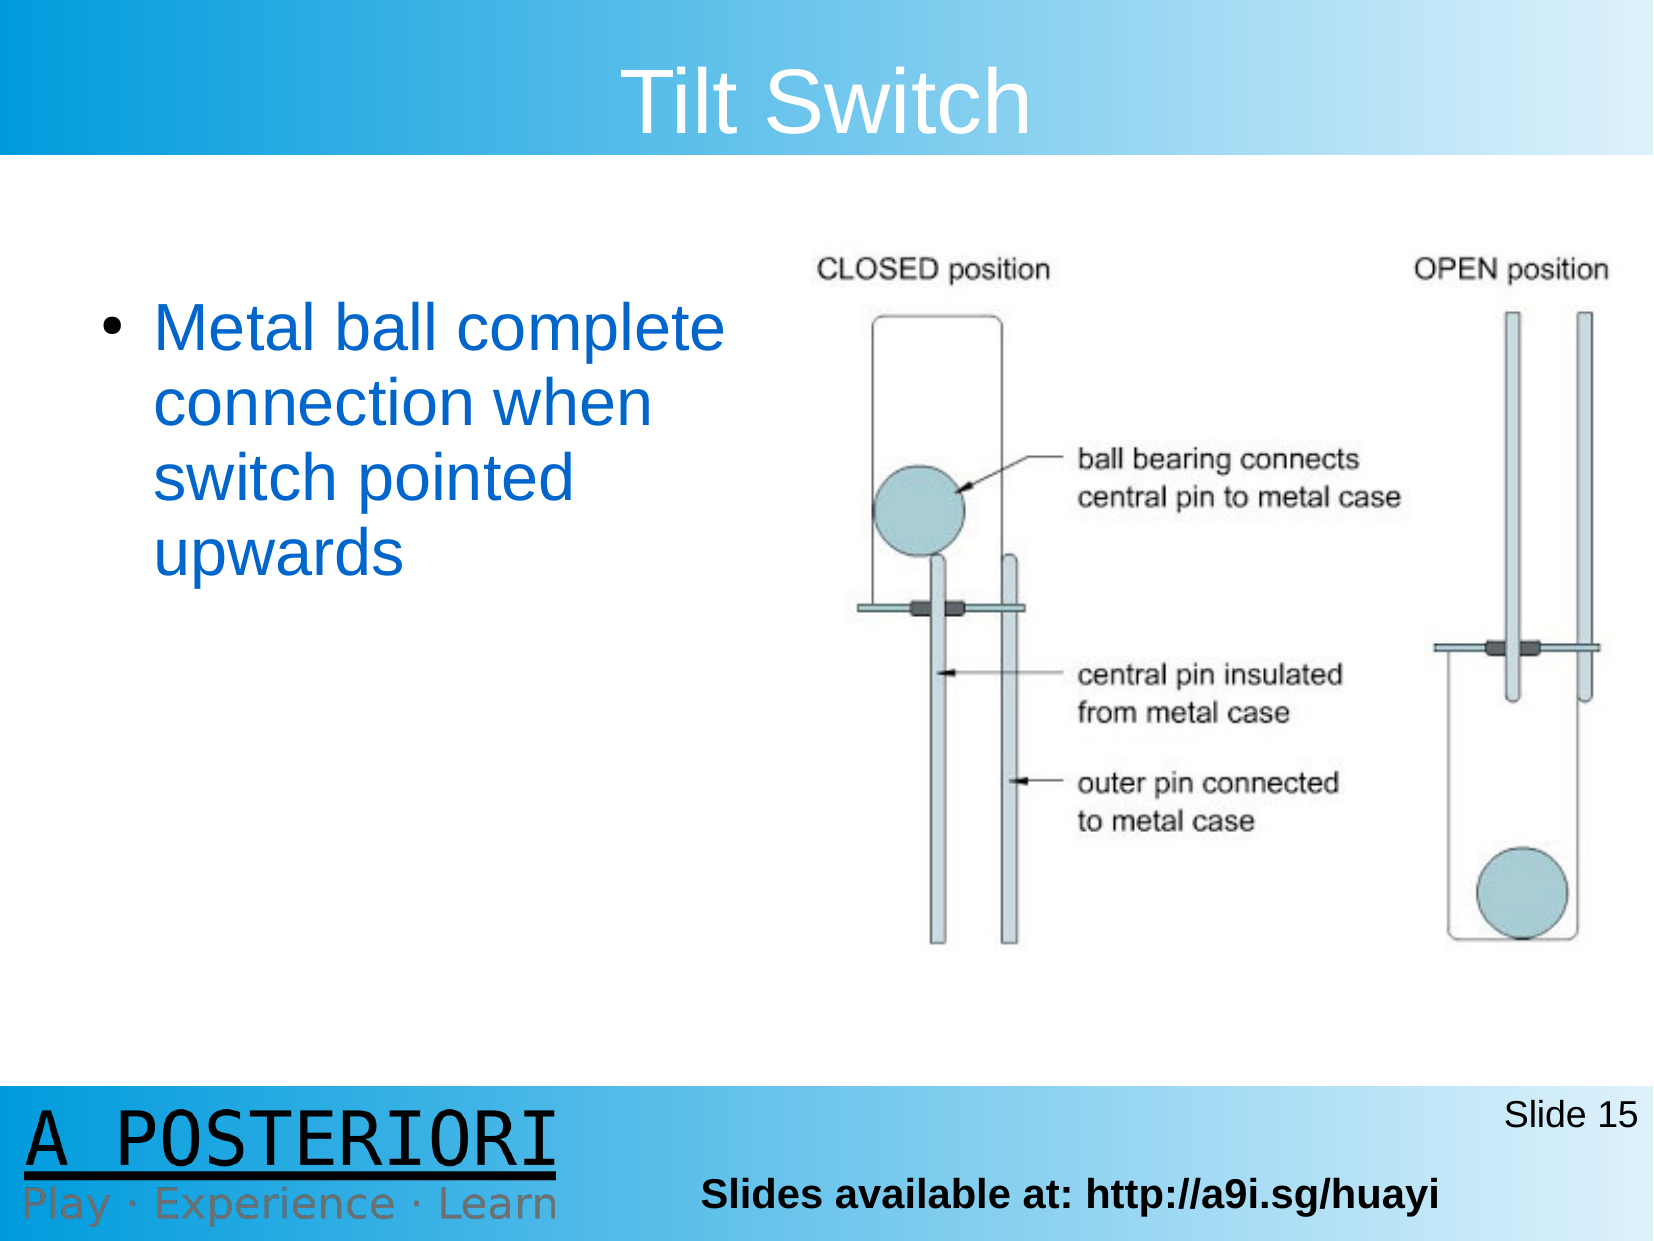

# Tilt Switch
Metal ball complete connection when switch pointed upwards